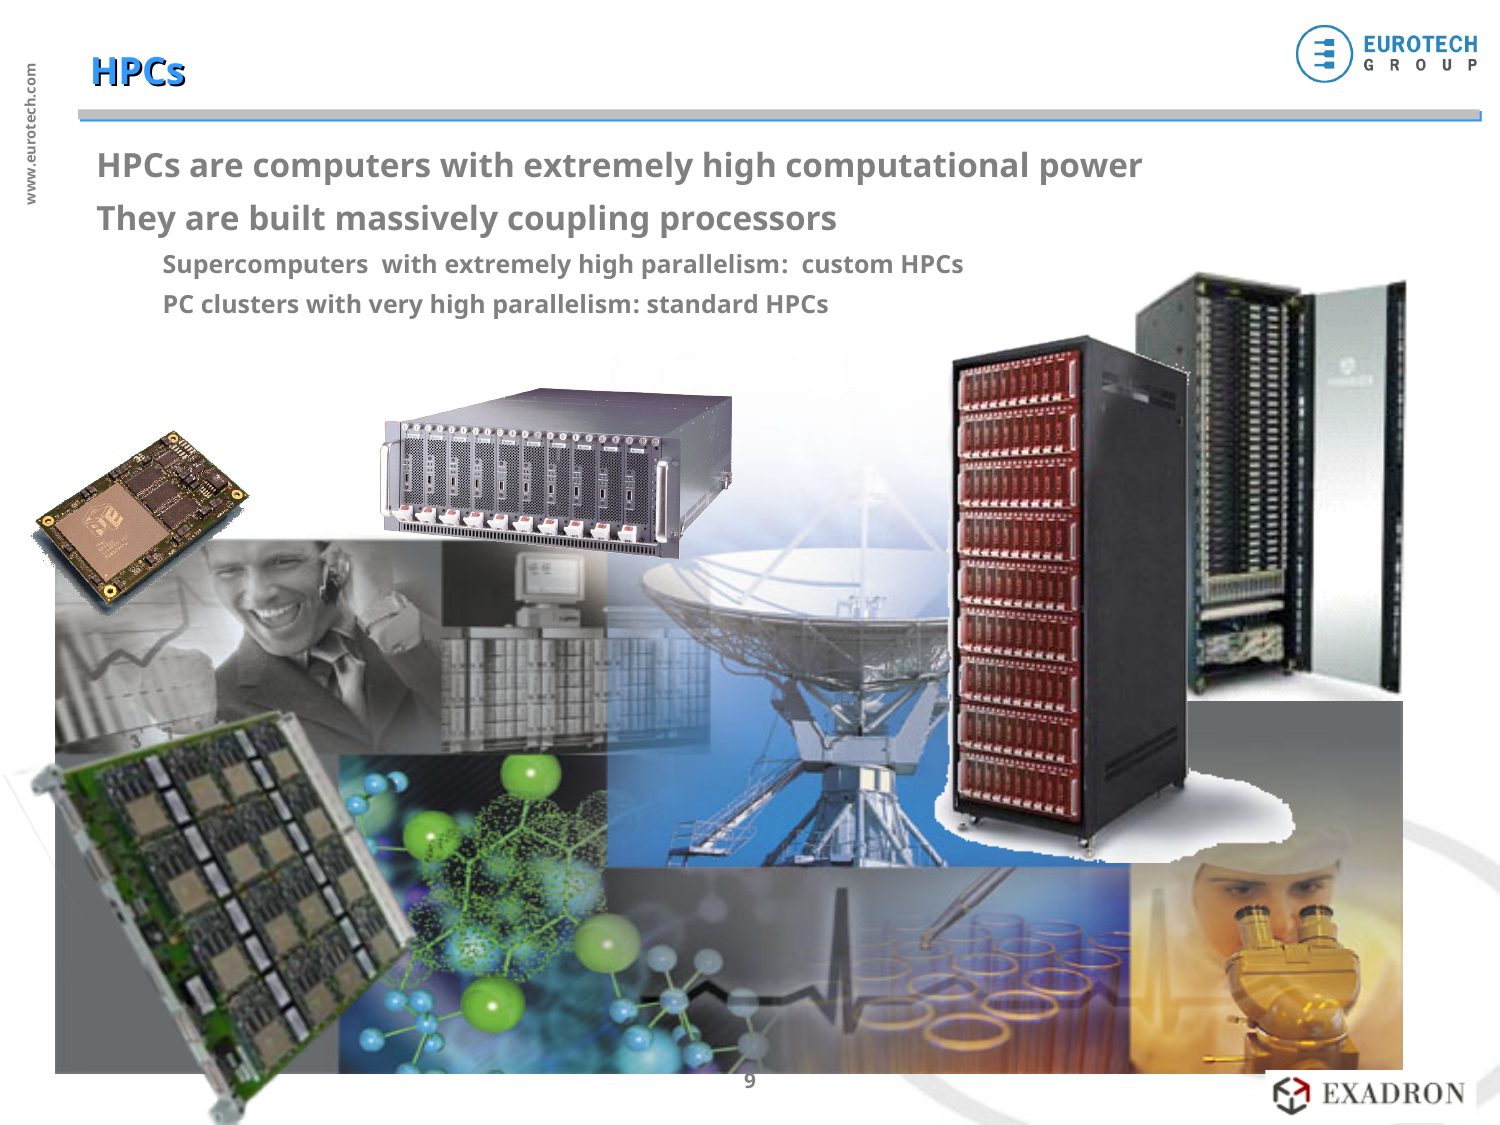

# HPCs
 HPCs are computers with extremely high computational power
 They are built massively coupling processors
Supercomputers with extremely high parallelism: custom HPCs
PC clusters with very high parallelism: standard HPCs